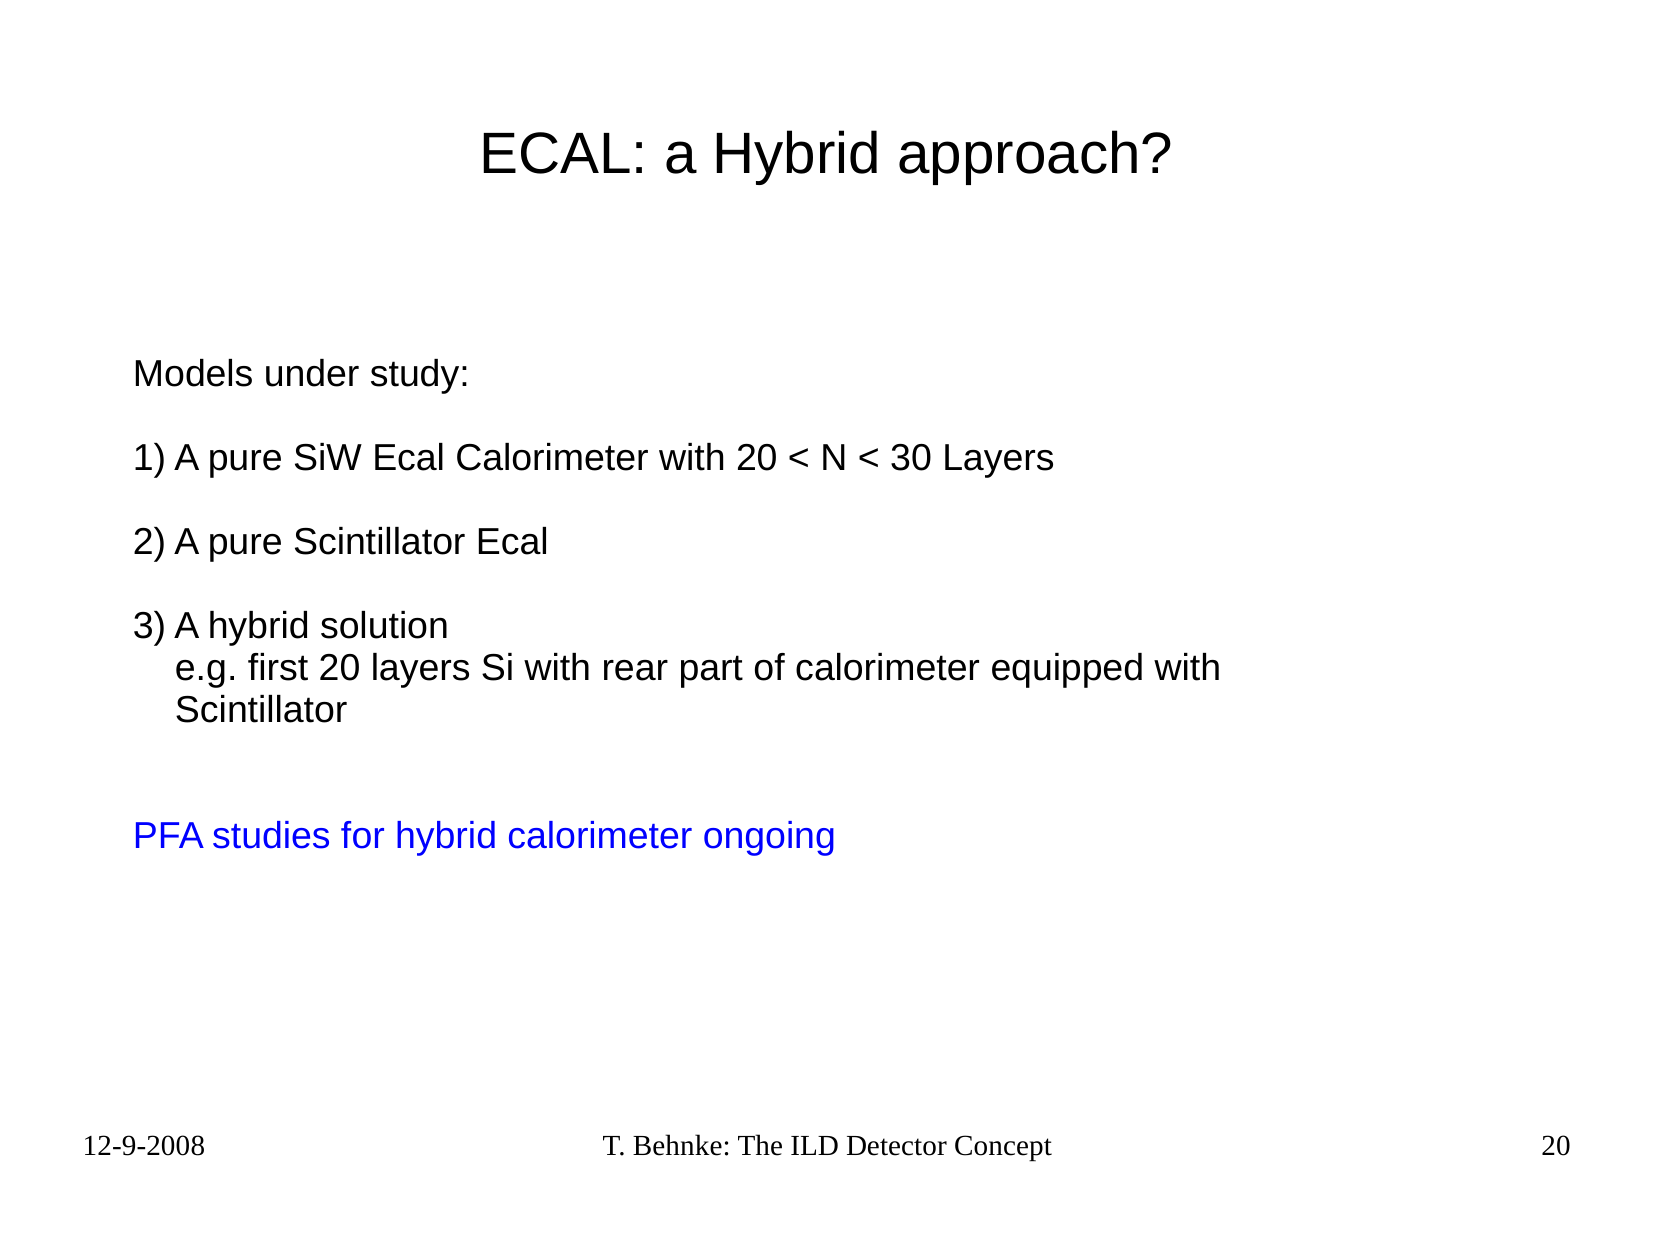

# ECAL: a Hybrid approach?
Models under study:
1) A pure SiW Ecal Calorimeter with 20 < N < 30 Layers
2) A pure Scintillator Ecal
3) A hybrid solution
 e.g. first 20 layers Si with rear part of calorimeter equipped with
 Scintillator
PFA studies for hybrid calorimeter ongoing
12-9-2008
T. Behnke: The ILD Detector Concept
20